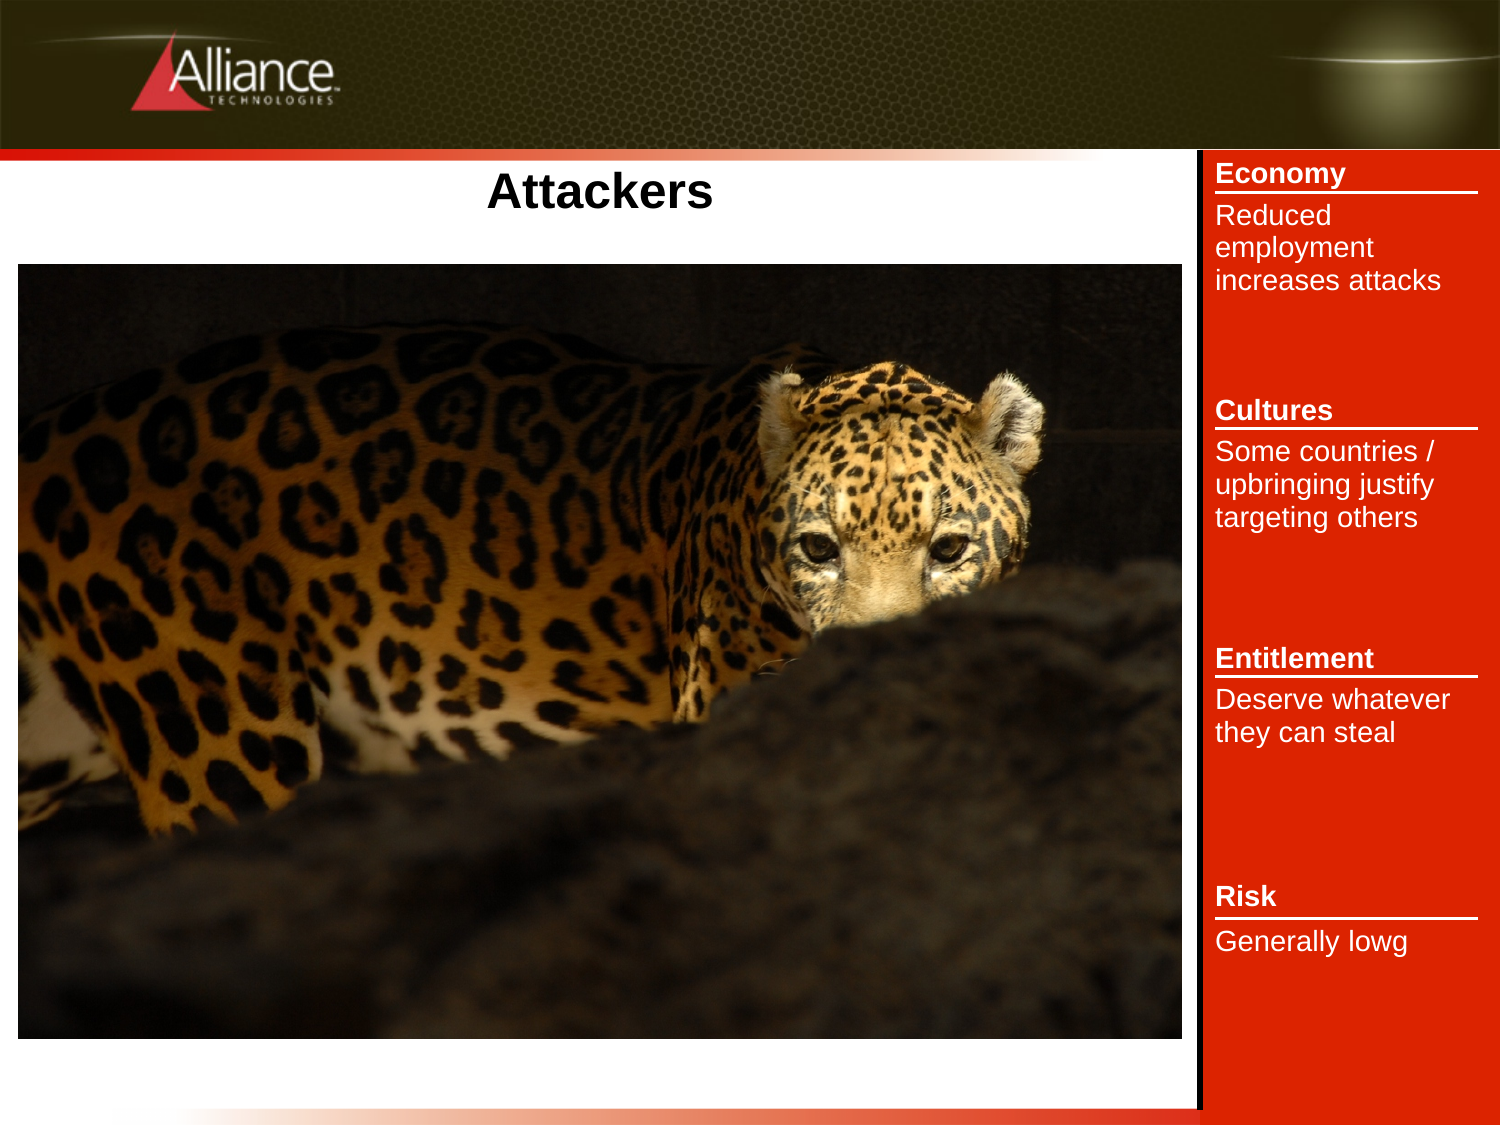

Economy
Attackers
Reduced employment increases attacks
Cultures
Some countries / upbringing justify targeting others
Entitlement
Deserve whatever they can steal
Risk
Generally lowg